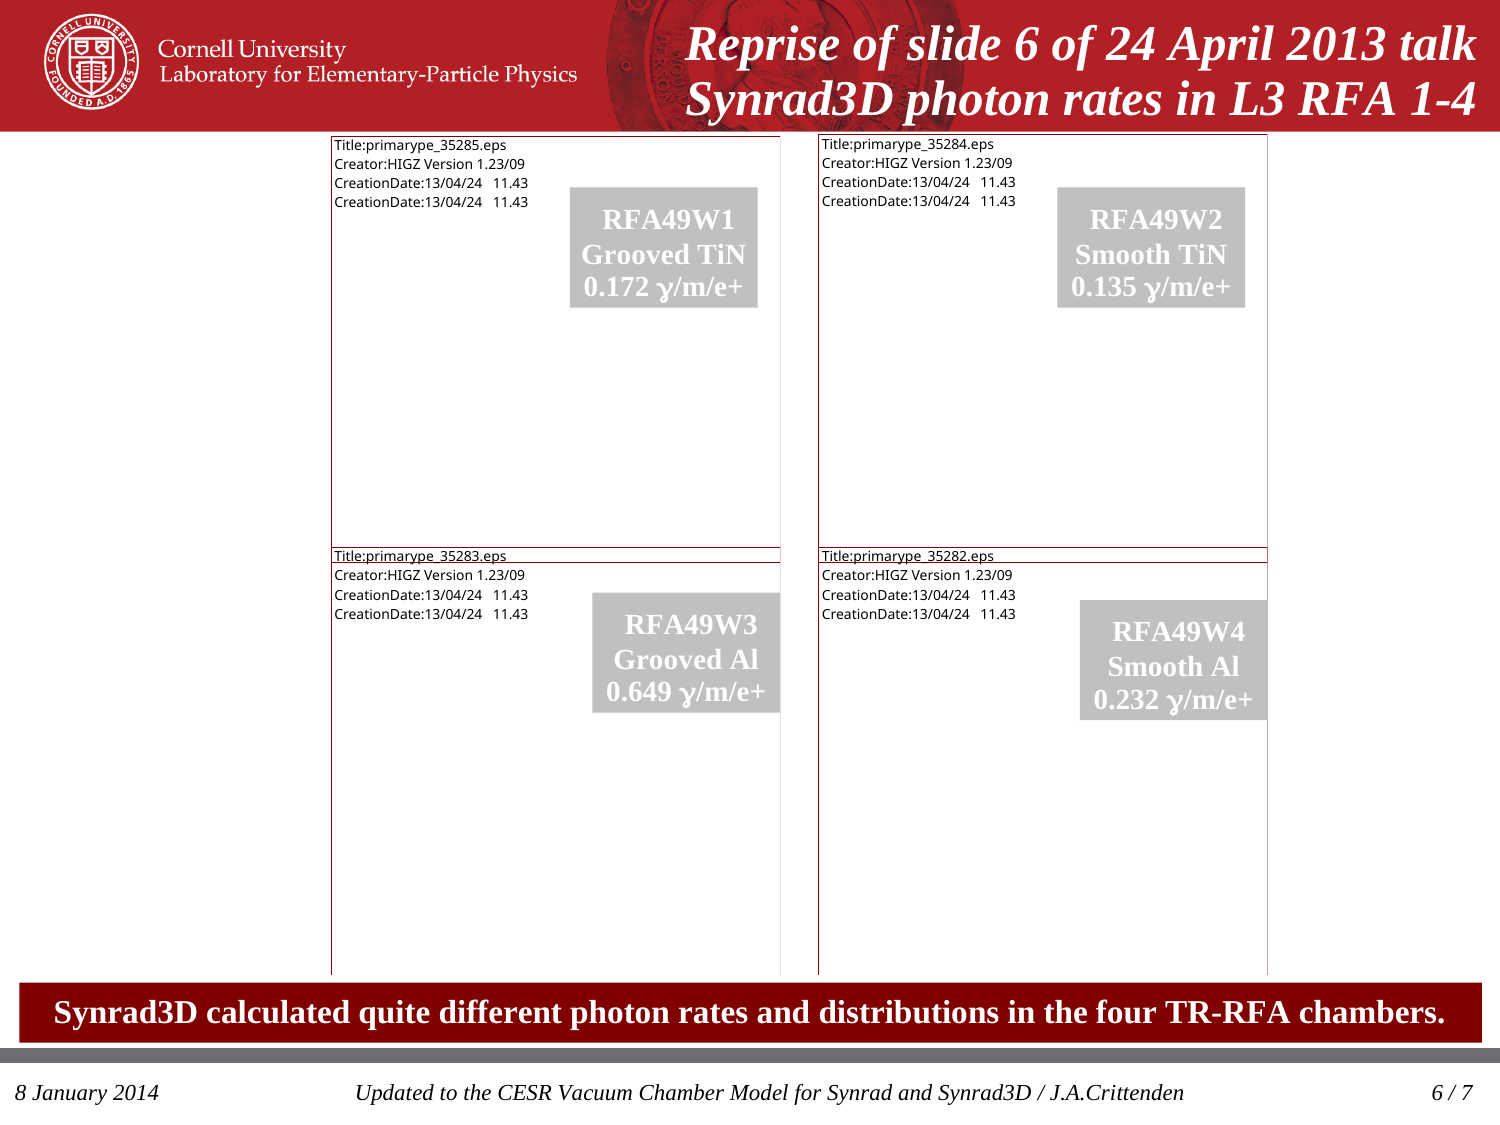

# Reprise of slide 6 of 24 April 2013 talk Synrad3D photon rates in L3 RFA 1-4
 RFA49W1
Grooved TiN
0.172 g/m/e+
 RFA49W2
Smooth TiN
0.135 g/m/e+
 RFA49W3
Grooved Al
0.649 g/m/e+
 RFA49W4
Smooth Al
0.232 g/m/e+
Synrad3D calculated quite different photon rates and distributions in the four TR-RFA chambers.